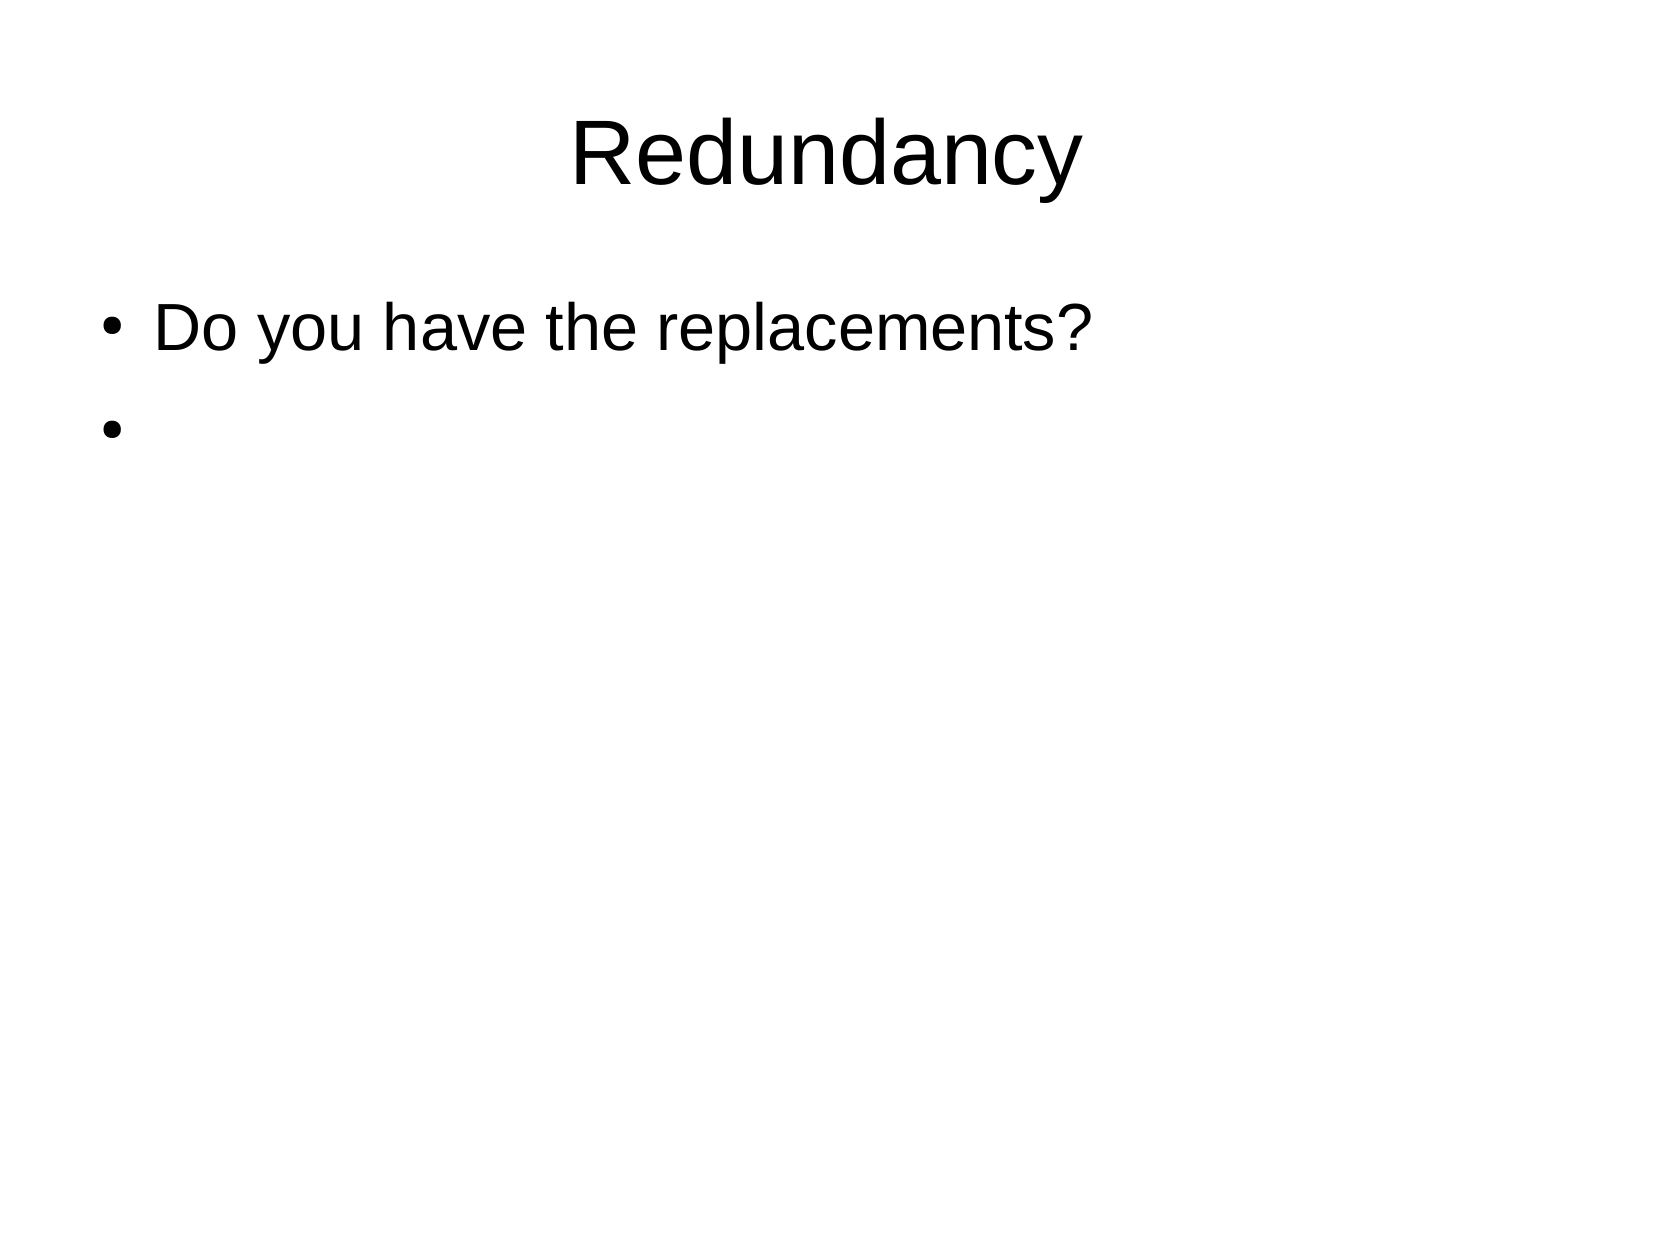

# Redundancy
Do you have the replacements?